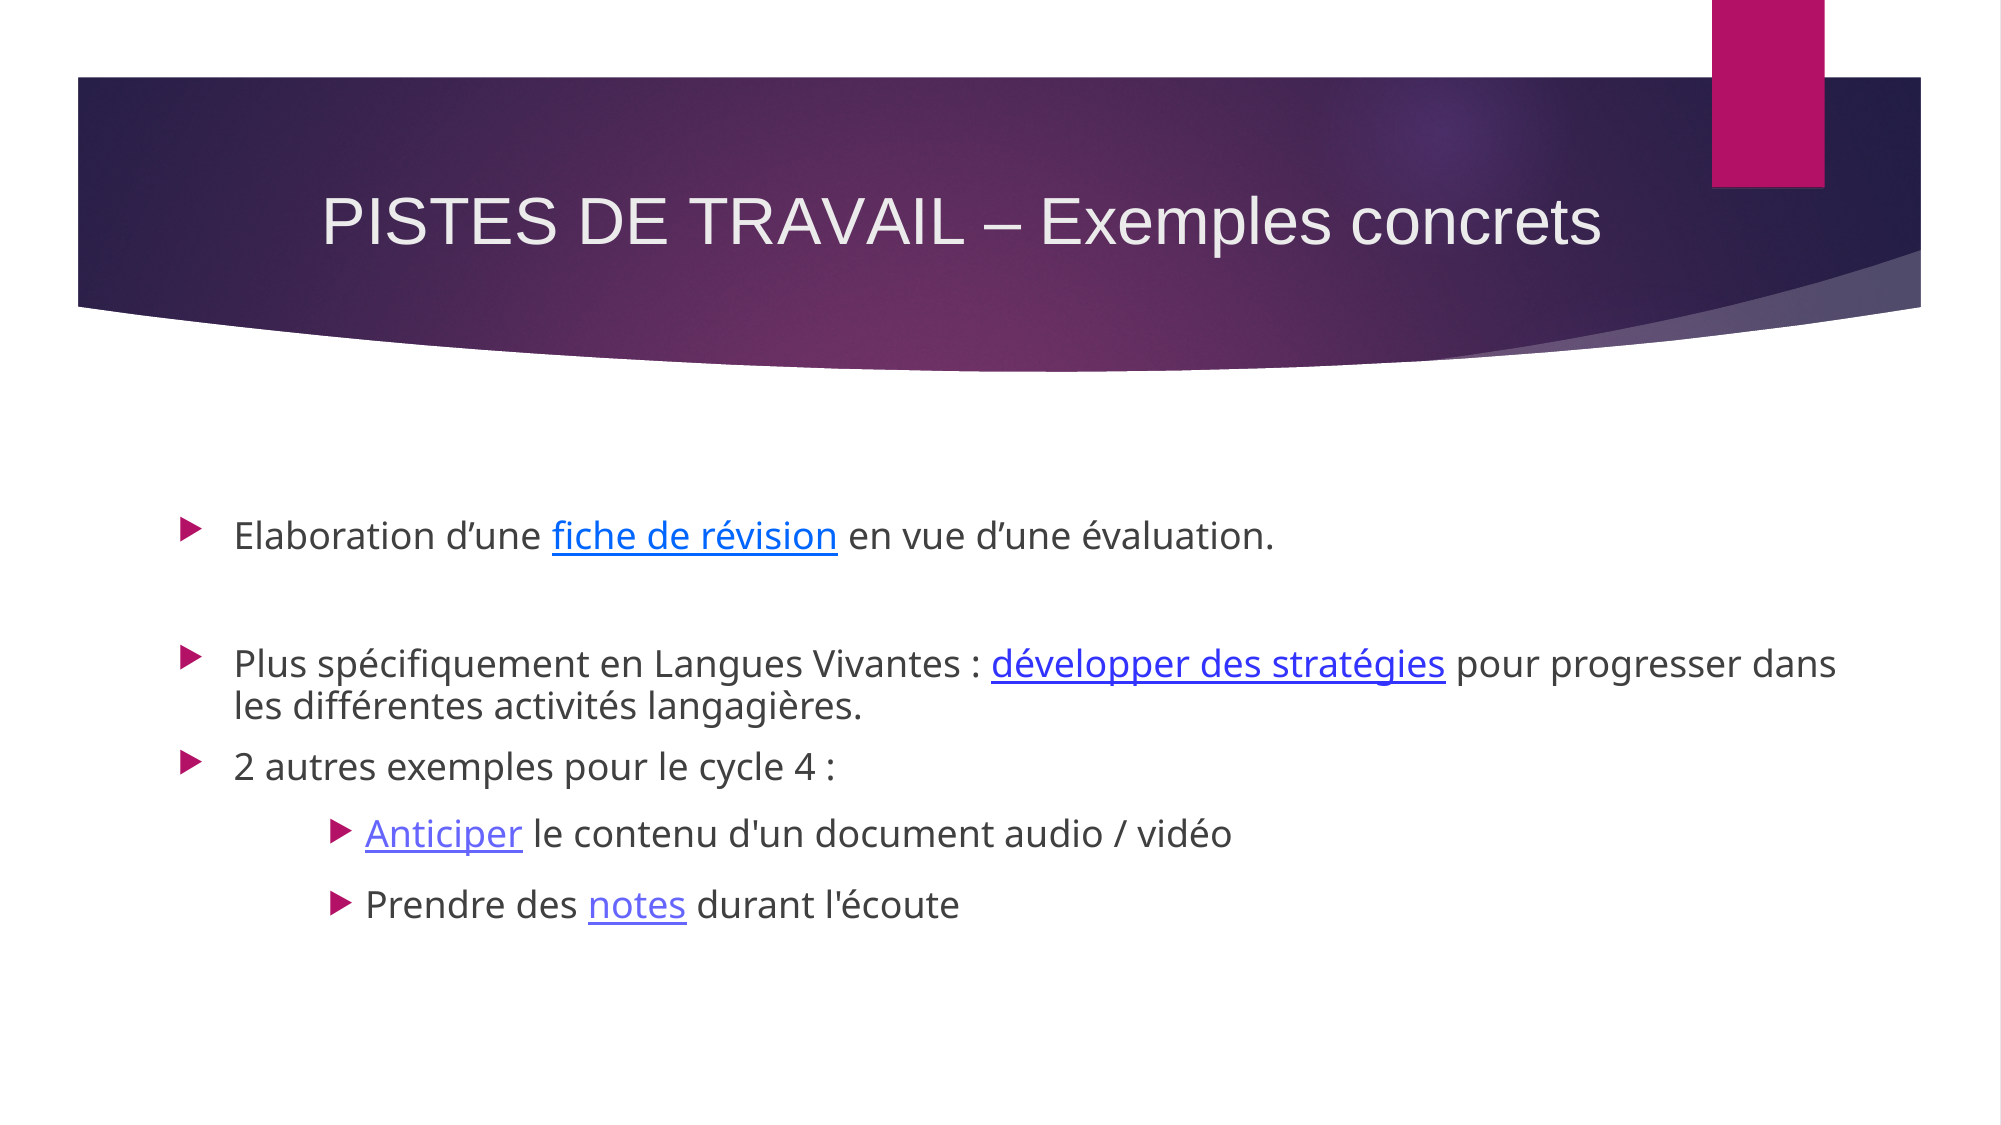

PISTES DE TRAVAIL – Exemples concrets
# Elaboration d’une fiche de révision en vue d’une évaluation.
Plus spécifiquement en Langues Vivantes : développer des stratégies pour progresser dans les différentes activités langagières.
2 autres exemples pour le cycle 4 :
Anticiper le contenu d'un document audio / vidéo
Prendre des notes durant l'écoute